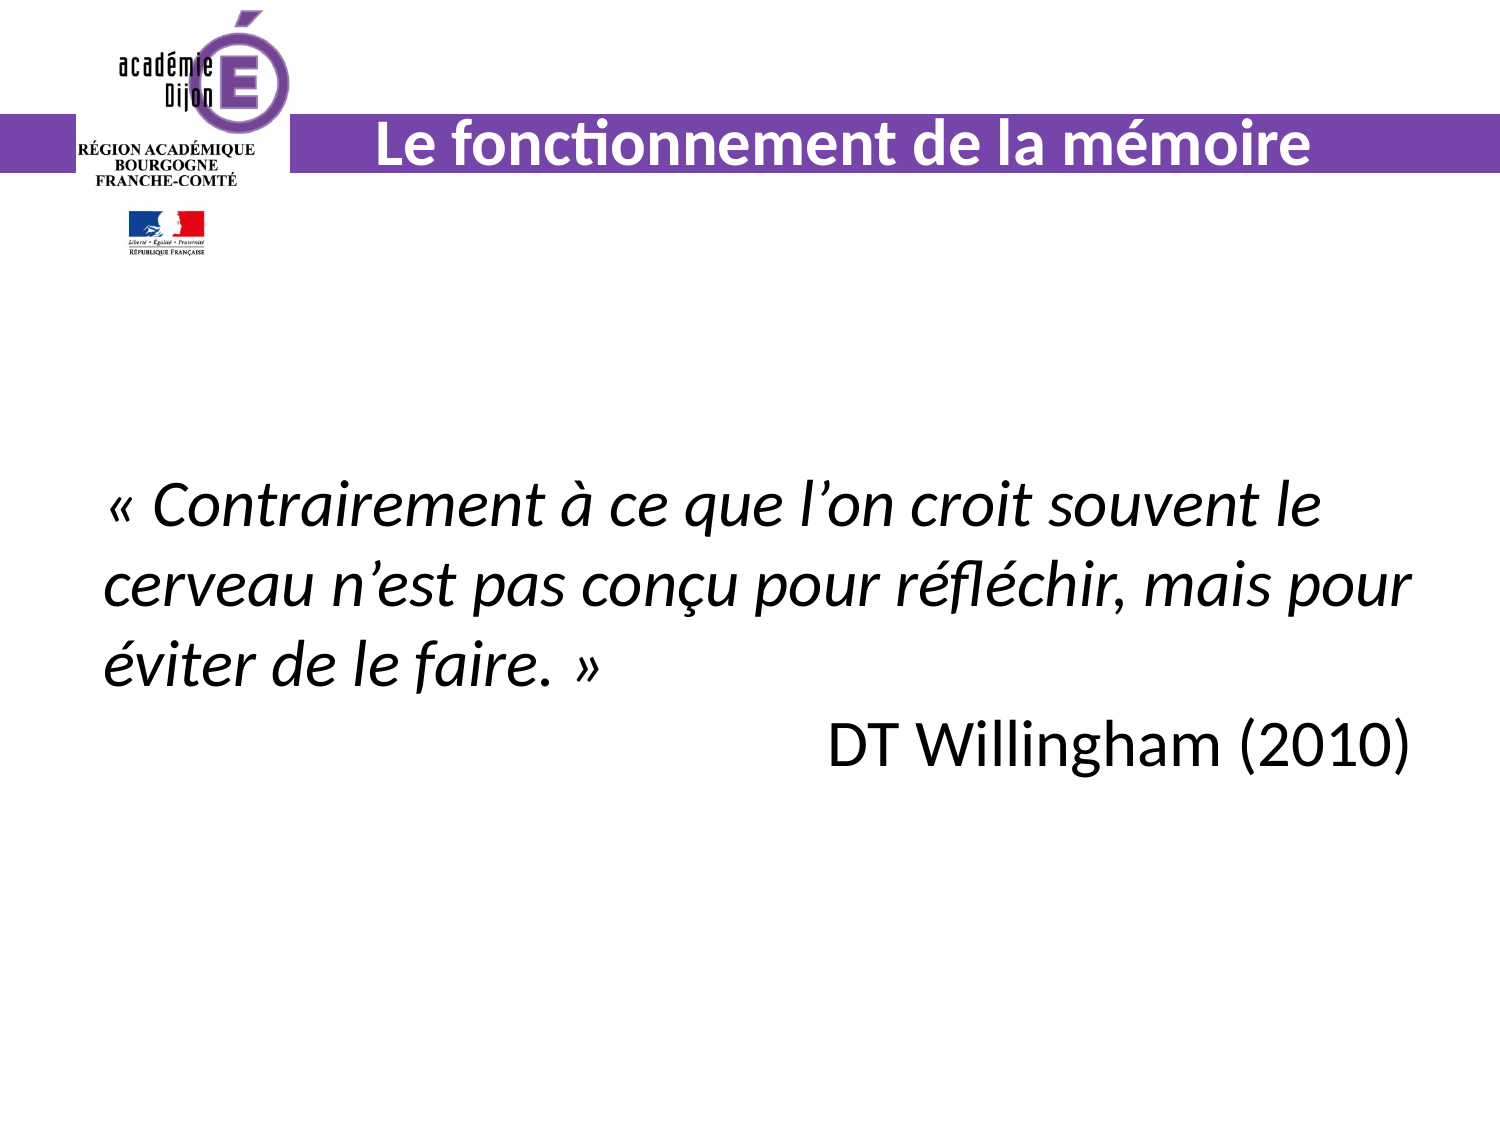

# Le fonctionnement de la mémoire
« Contrairement à ce que l’on croit souvent le cerveau n’est pas conçu pour réfléchir, mais pour éviter de le faire. »
DT Willingham (2010)